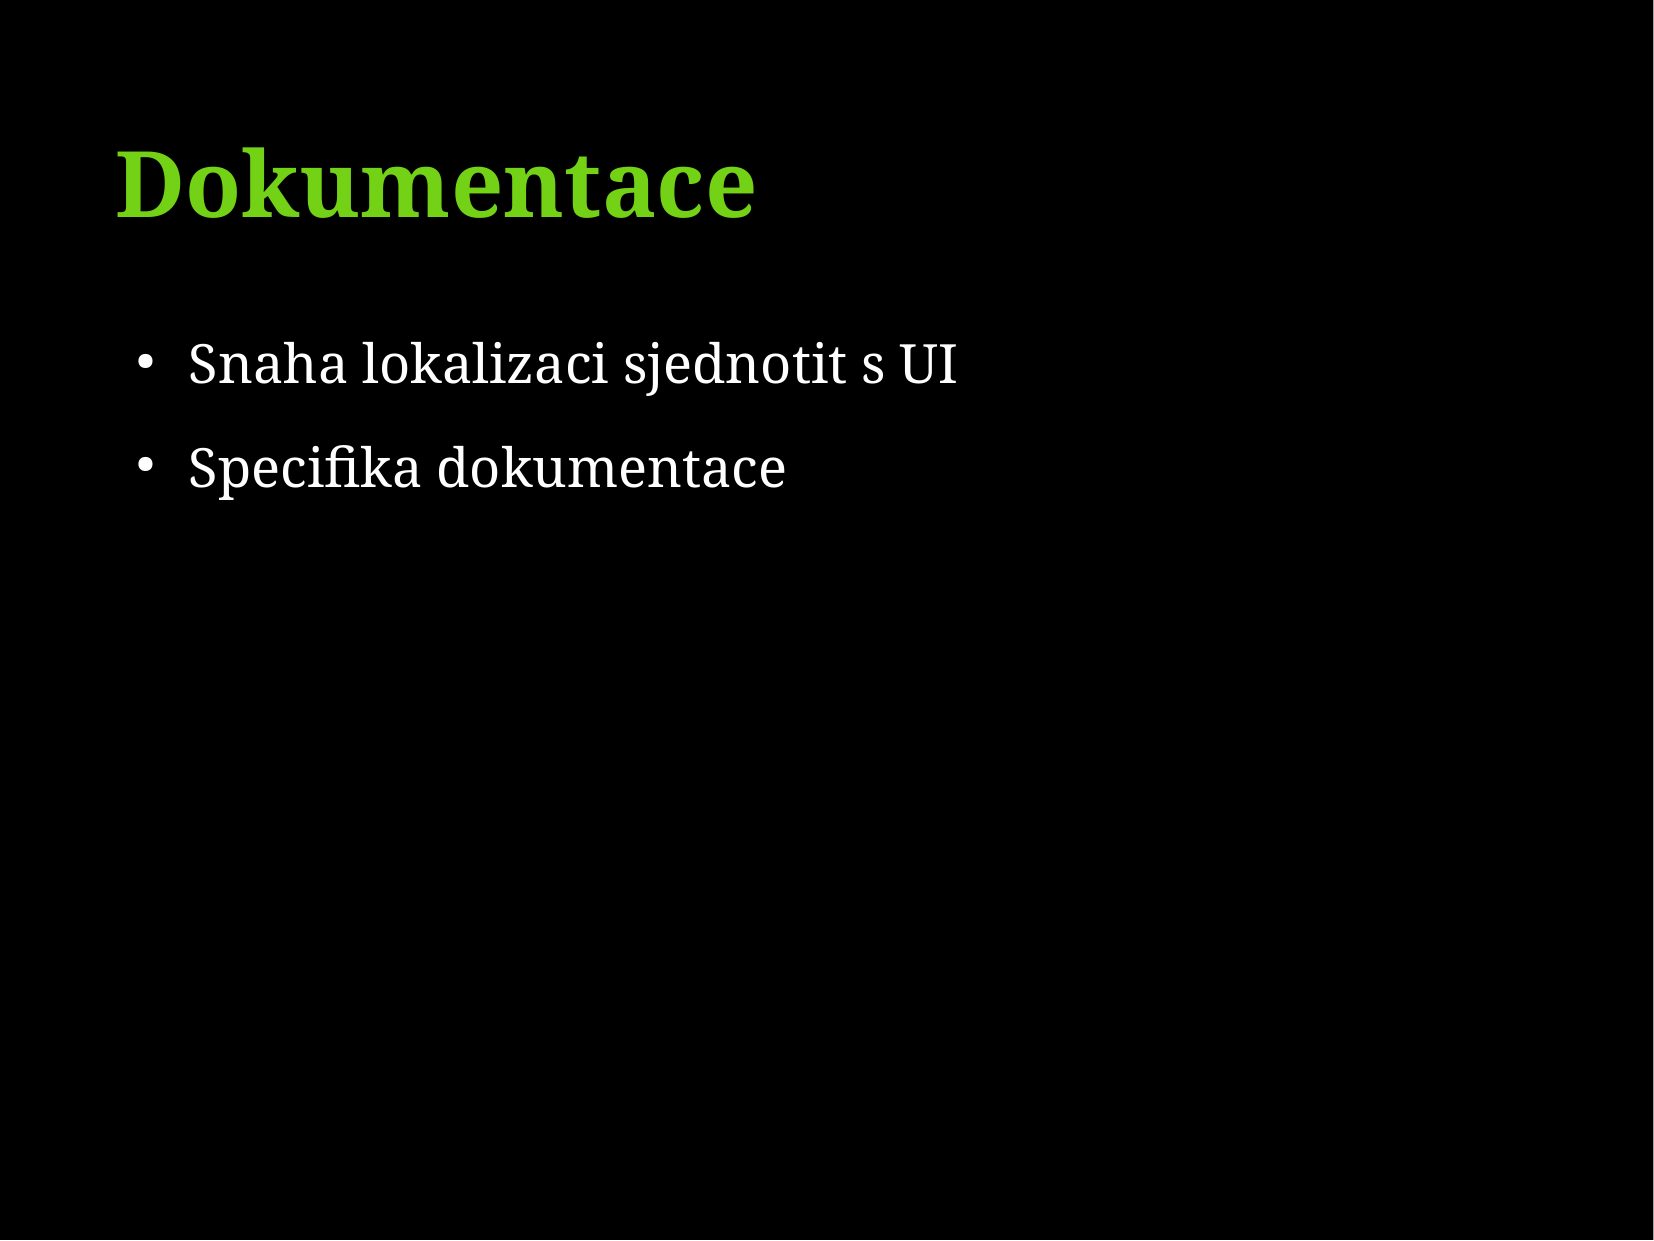

# Dokumentace
Snaha lokalizaci sjednotit s UI
Specifika dokumentace